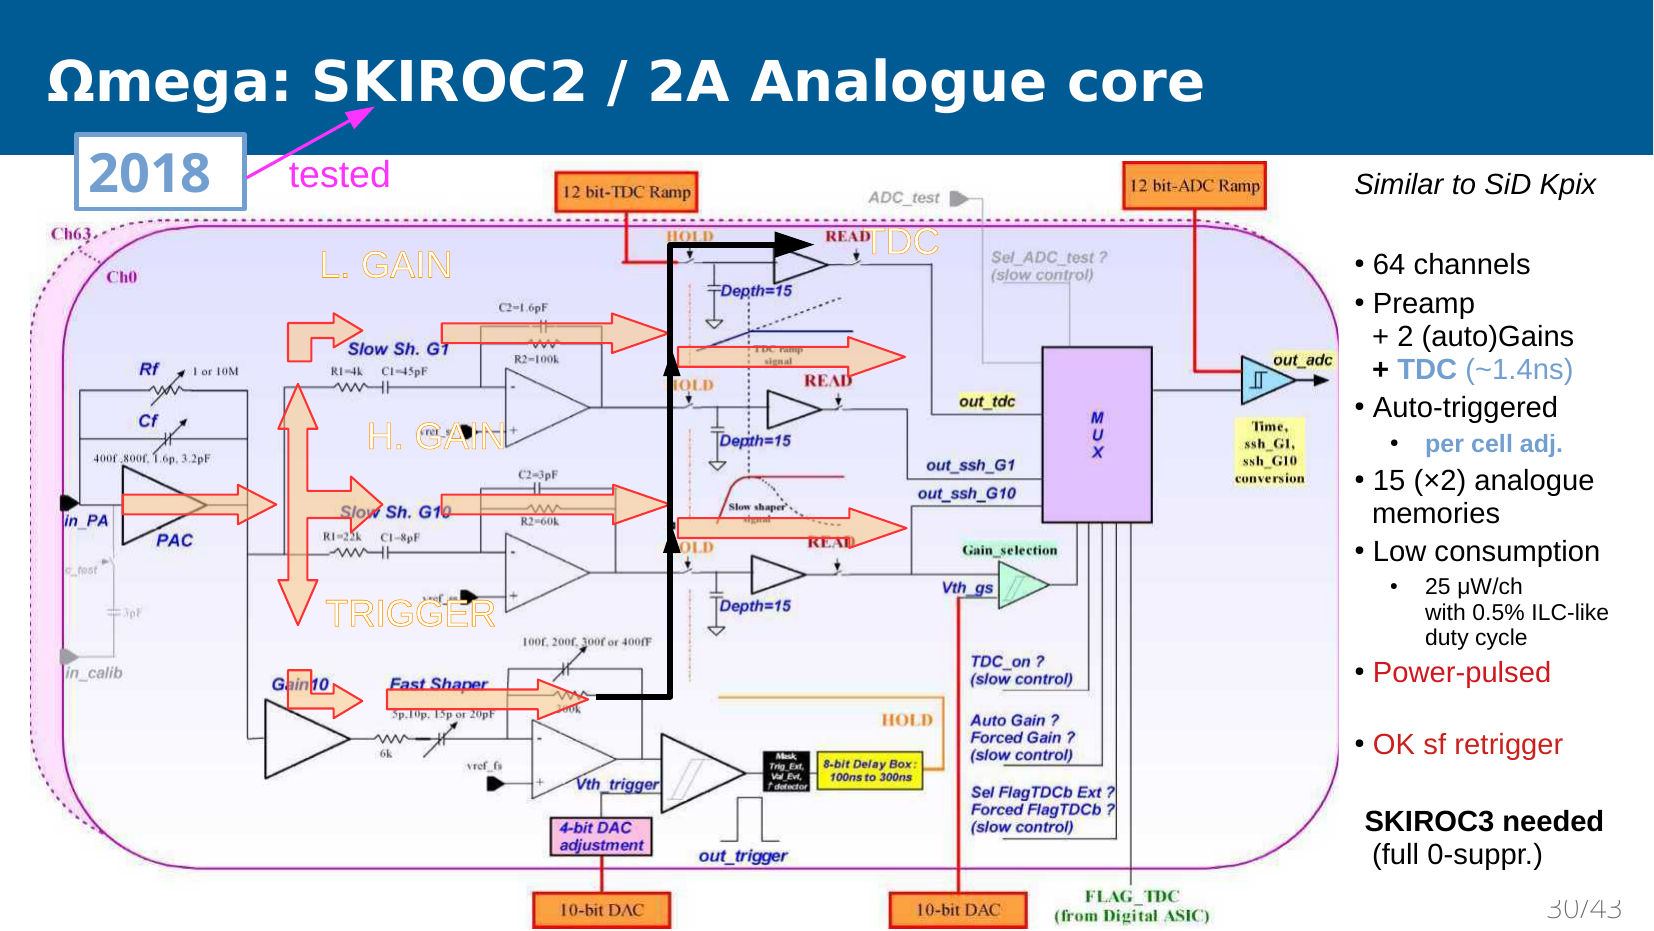

# Ωmega: SKIROC2 / 2A Analogue core
2018
tested
Similar to SiD Kpix
 64 channels
 Preamp
+ 2 (auto)Gains
+ TDC (~1.4ns)
 Auto-triggered
per cell adj.
 15 (×2) analogue
memories
 Low consumption
25 μW/ch
with 0.5% ILC-like
duty cycle
 Power-pulsed
 OK sf retrigger
SKIROC3 needed
(full 0-suppr.)
TDC
L. GAIN
H. GAIN
TRIGGER
TRIGGER
Vincent.Boudry@in2p3.fr
ECFA R&D Symposium TF6
30
http://omega.in2p3.fr